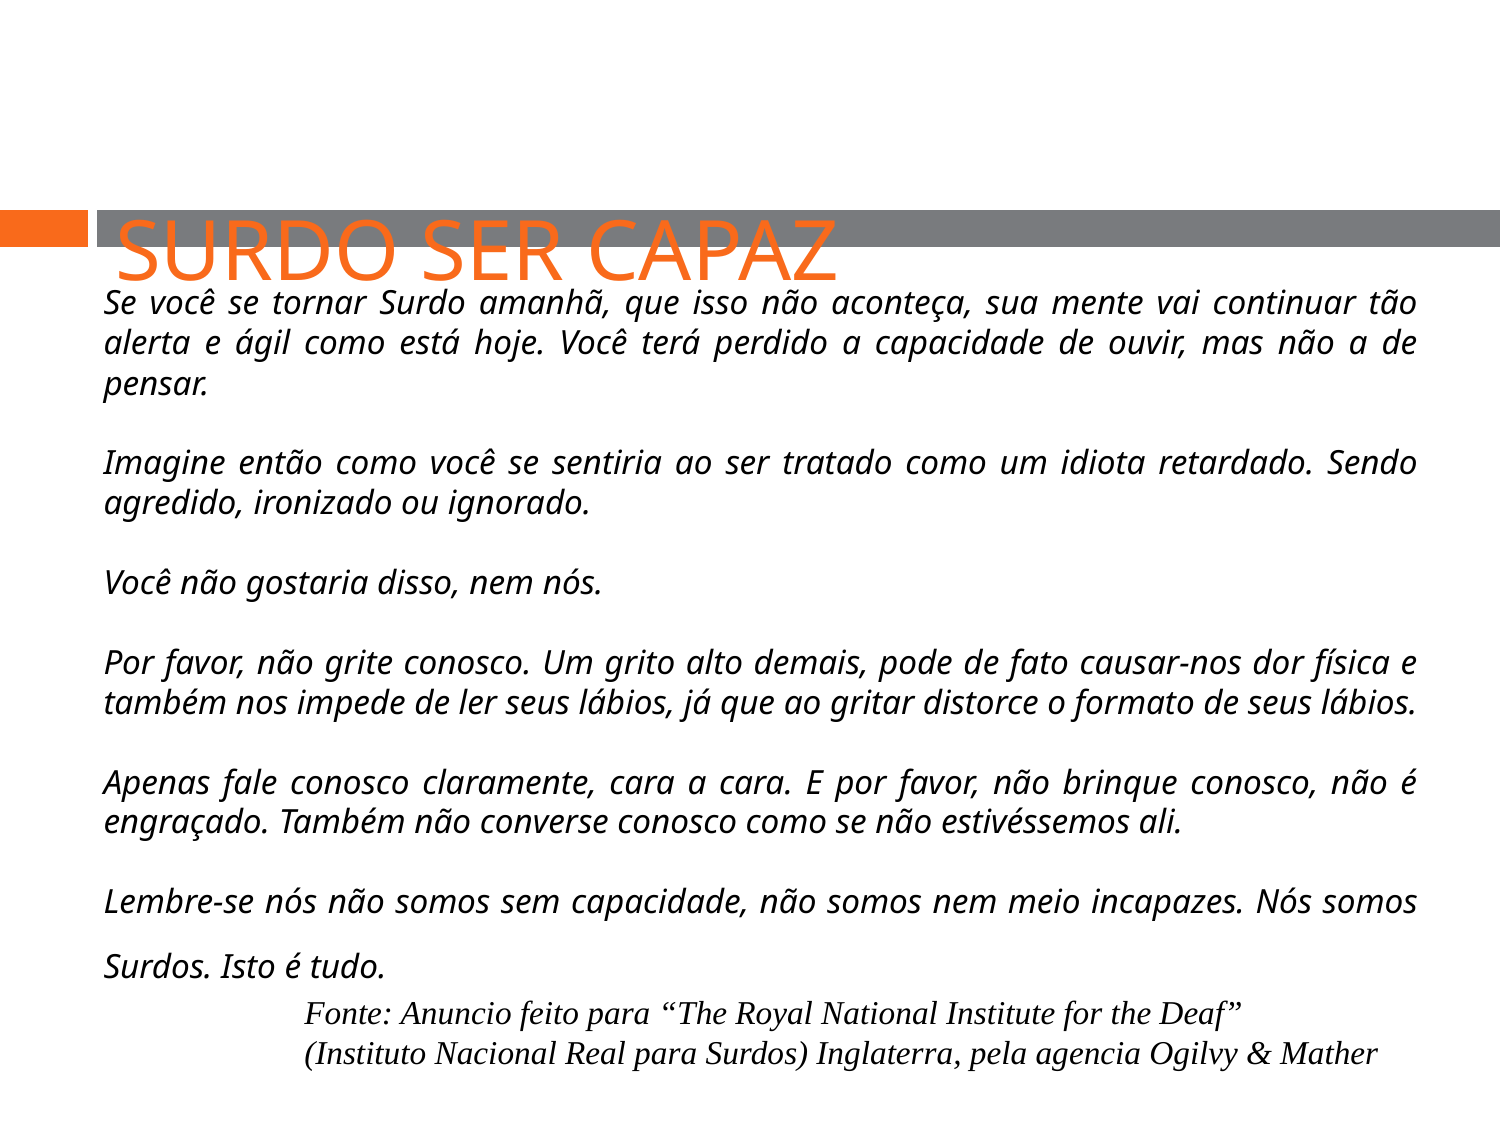

Se você se tornar Surdo amanhã, que isso não aconteça, sua mente vai continuar tão alerta e ágil como está hoje. Você terá perdido a capacidade de ouvir, mas não a de pensar.
Imagine então como você se sentiria ao ser tratado como um idiota retardado. Sendo agredido, ironizado ou ignorado.
Você não gostaria disso, nem nós.
Por favor, não grite conosco. Um grito alto demais, pode de fato causar-nos dor física e também nos impede de ler seus lábios, já que ao gritar distorce o formato de seus lábios.
Apenas fale conosco claramente, cara a cara. E por favor, não brinque conosco, não é engraçado. Também não converse conosco como se não estivéssemos ali.
Lembre-se nós não somos sem capacidade, não somos nem meio incapazes. Nós somos Surdos. Isto é tudo.
# SURDO SER CAPAZ
Fonte: Anuncio feito para “The Royal National Institute for the Deaf”
(Instituto Nacional Real para Surdos) Inglaterra, pela agencia Ogilvy & Mather